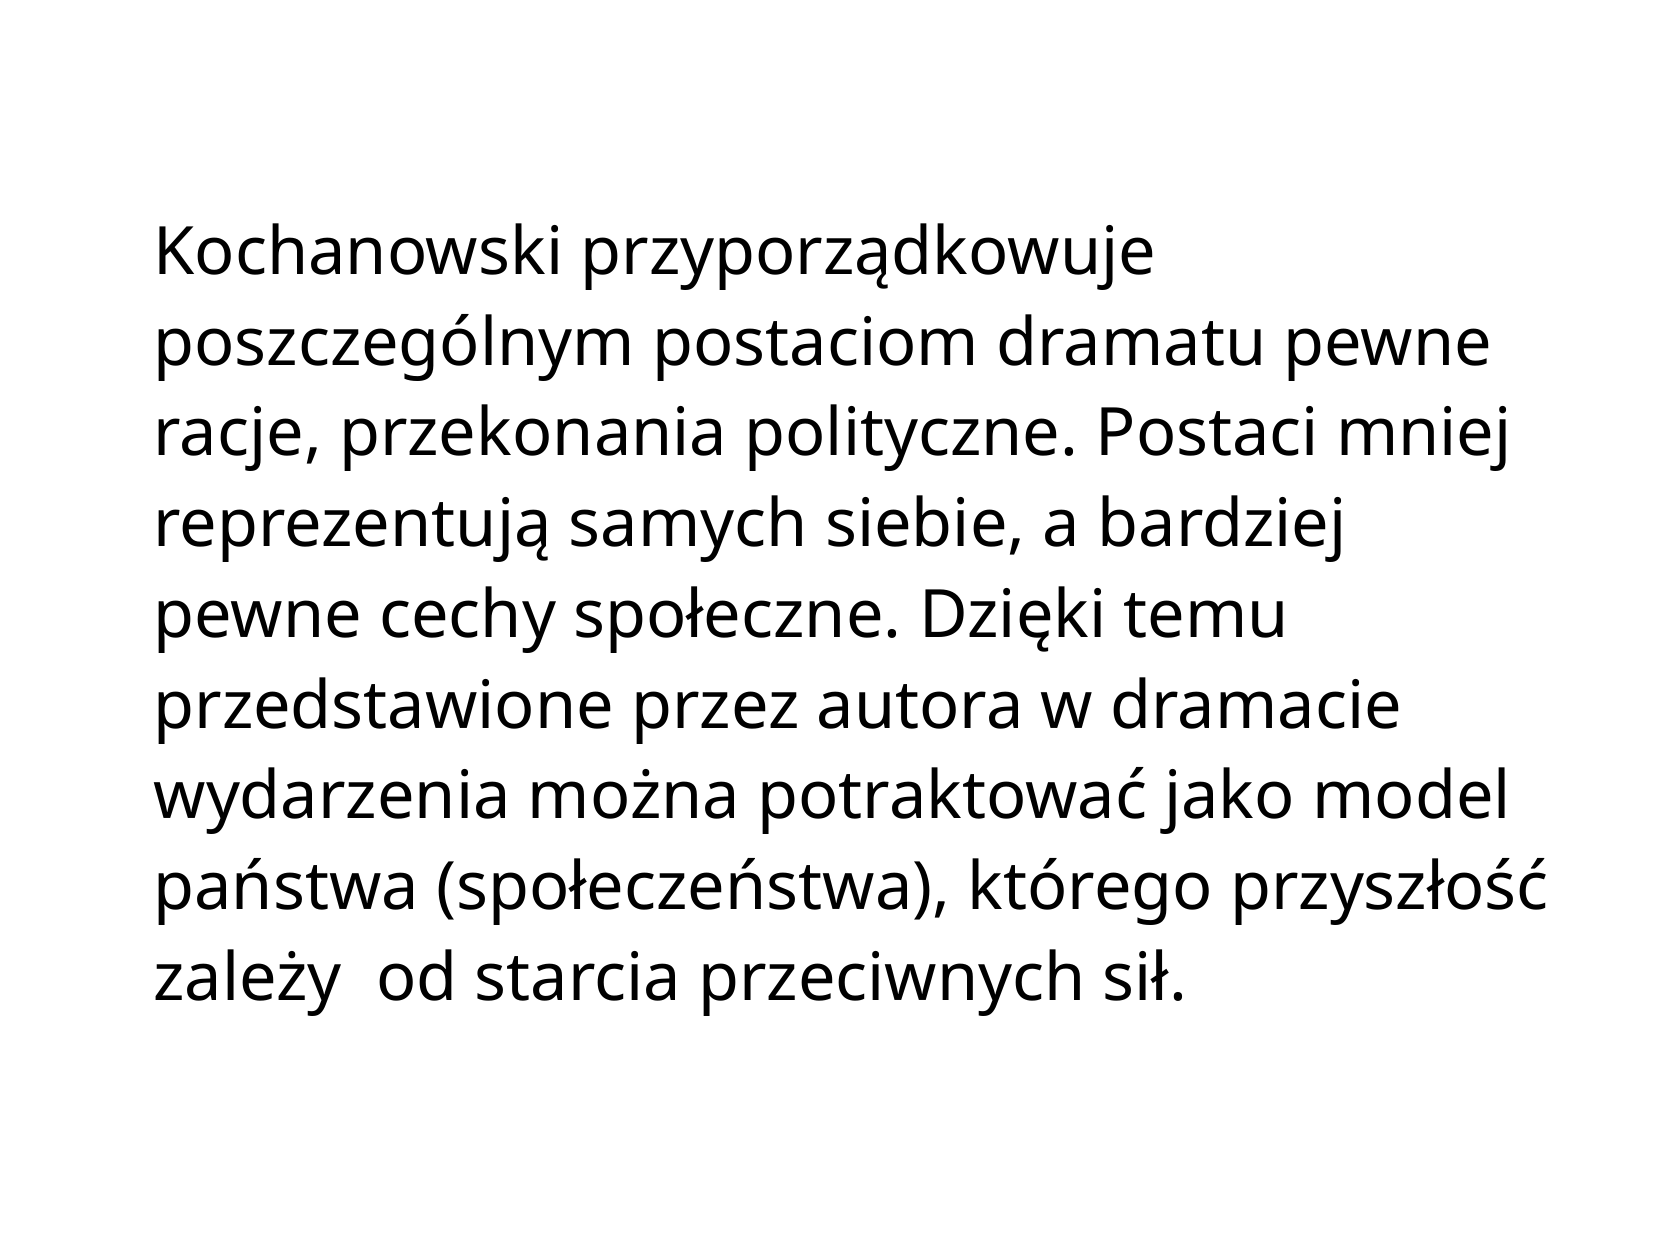

#
Kochanowski przyporządkowuje poszczególnym postaciom dramatu pewne racje, przekonania polityczne. Postaci mniej reprezentują samych siebie, a bardziej pewne cechy społeczne. Dzięki temu przedstawione przez autora w dramacie wydarzenia można potraktować jako model państwa (społeczeństwa), którego przyszłość zależy od starcia przeciwnych sił.